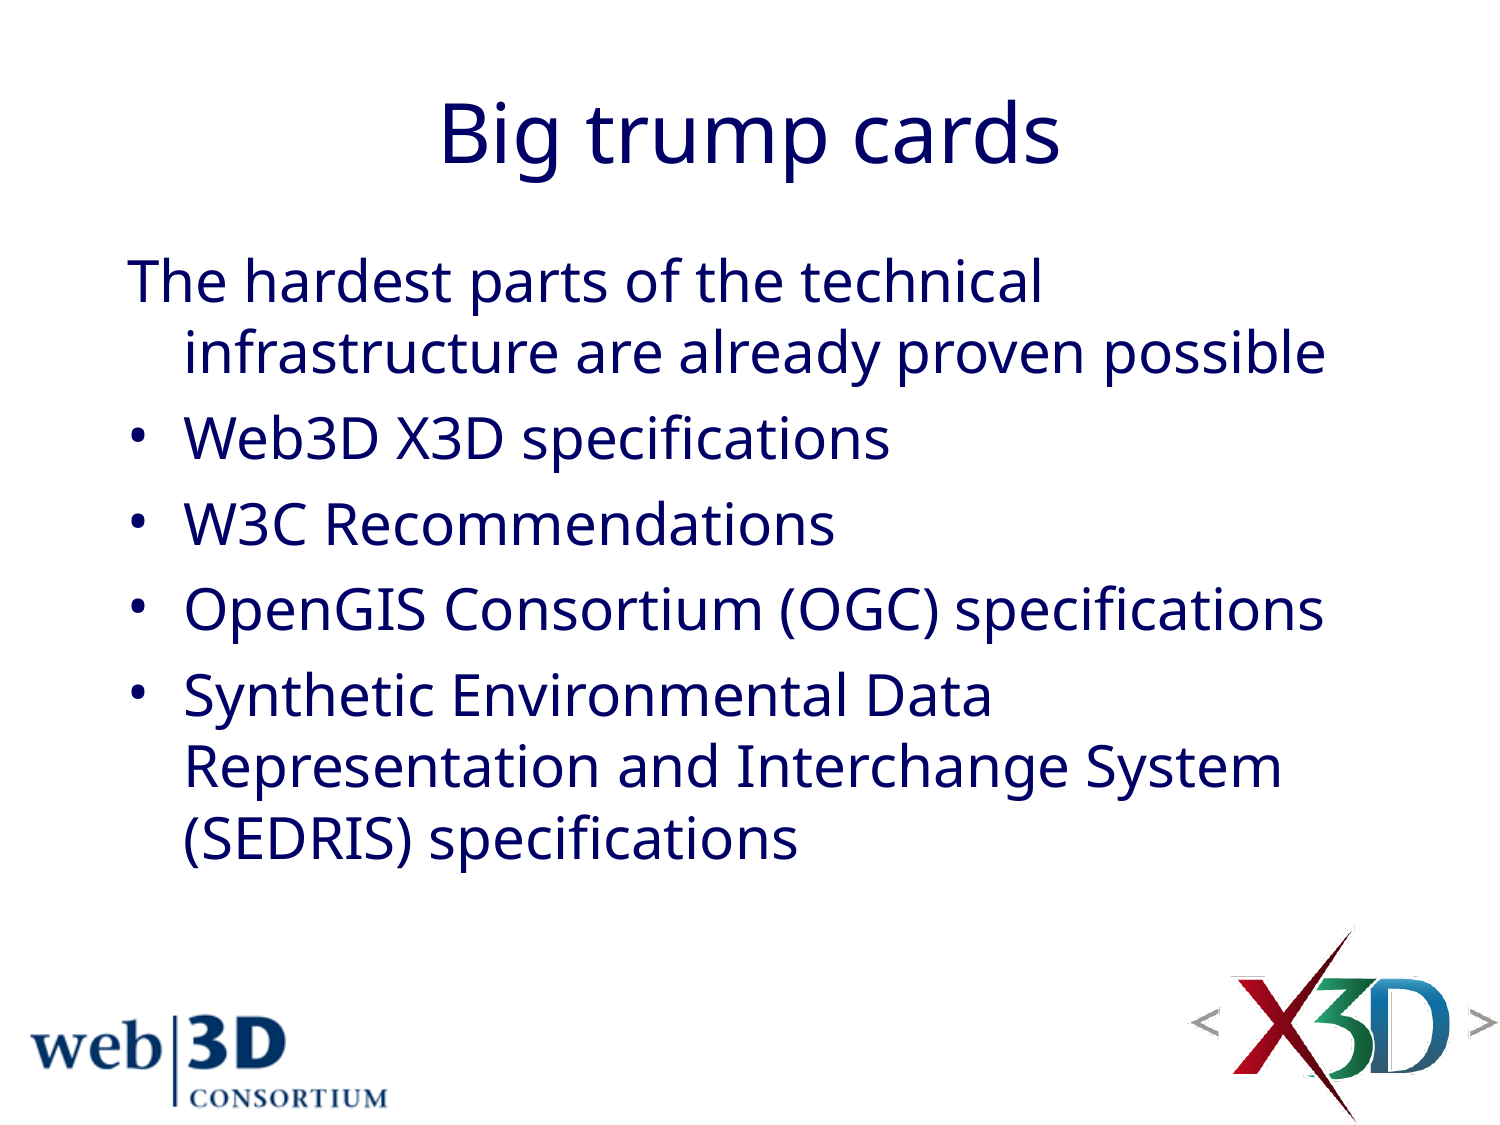

# Big trump cards
The hardest parts of the technical infrastructure are already proven possible
Web3D X3D specifications
W3C Recommendations
OpenGIS Consortium (OGC) specifications
Synthetic Environmental Data Representation and Interchange System (SEDRIS) specifications